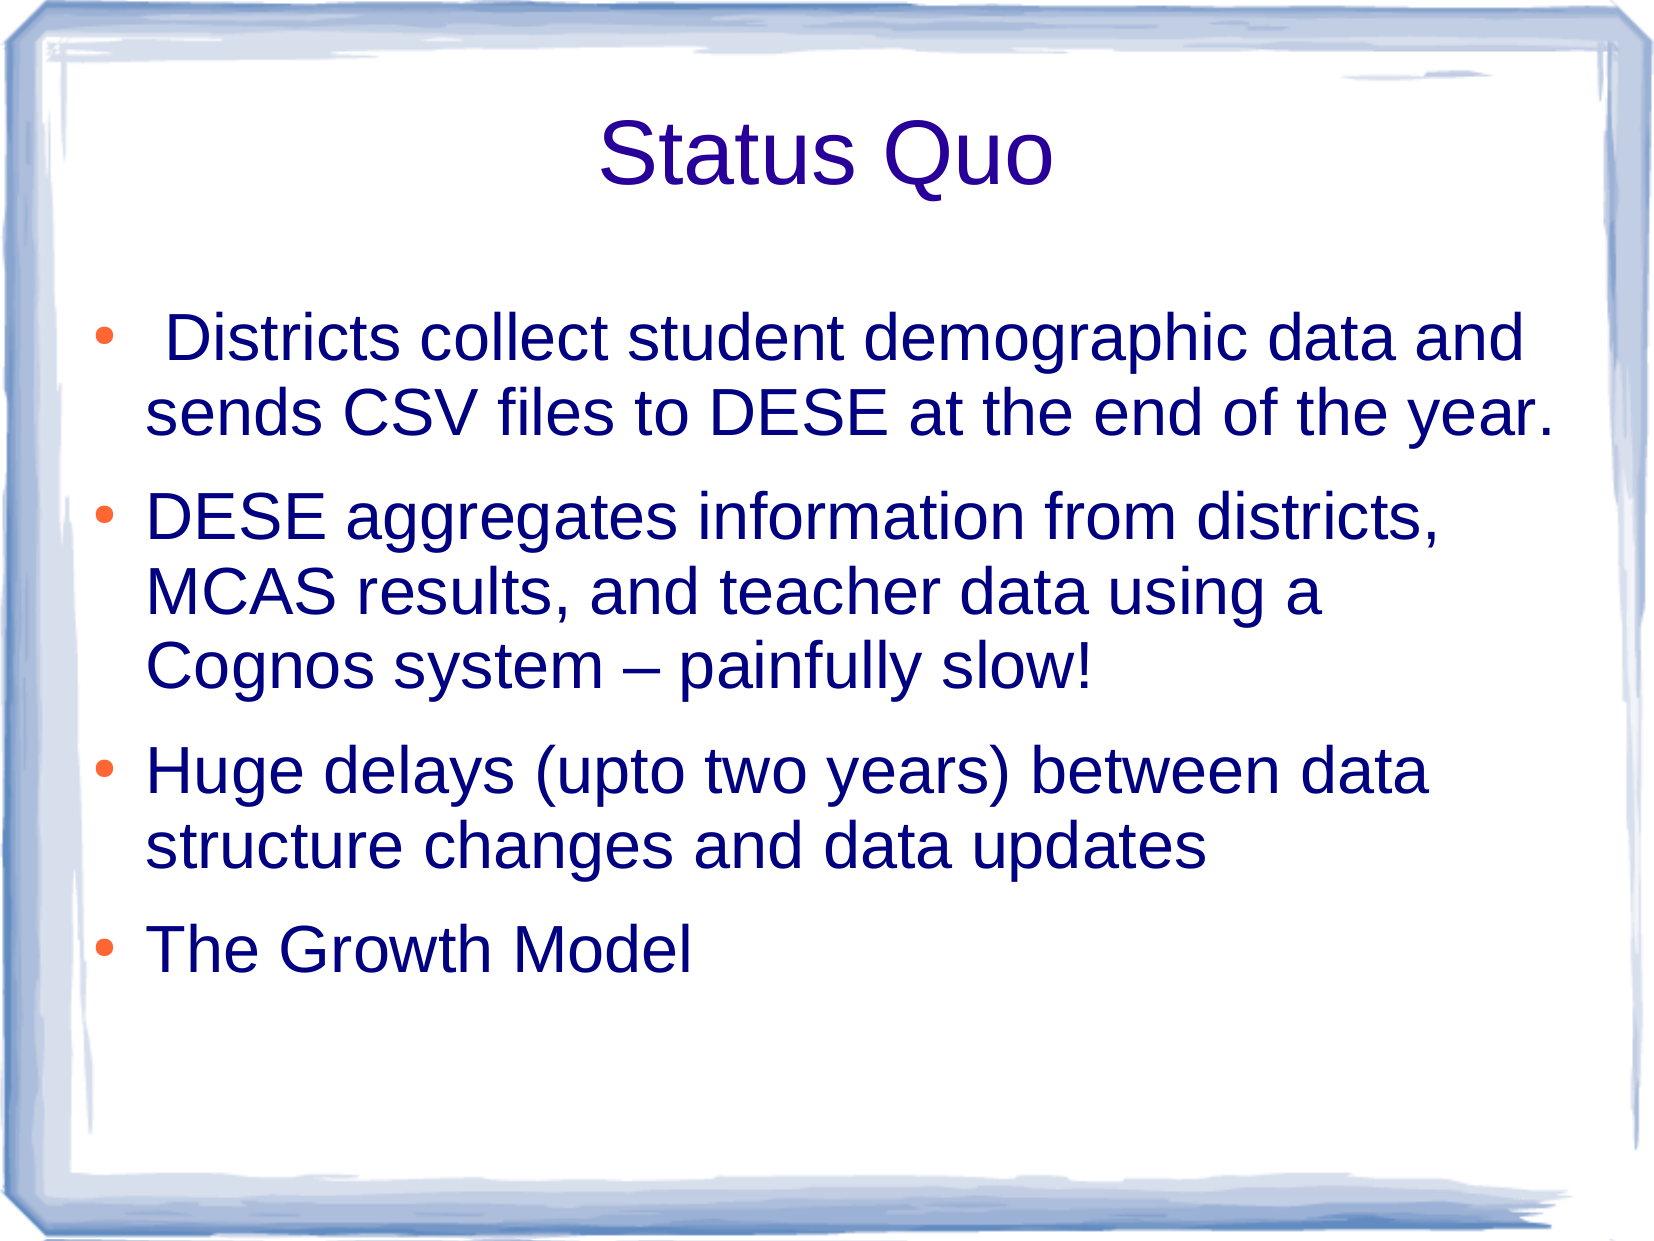

# Status Quo
 Districts collect student demographic data and sends CSV files to DESE at the end of the year.
DESE aggregates information from districts, MCAS results, and teacher data using a Cognos system – painfully slow!
Huge delays (upto two years) between data structure changes and data updates
The Growth Model